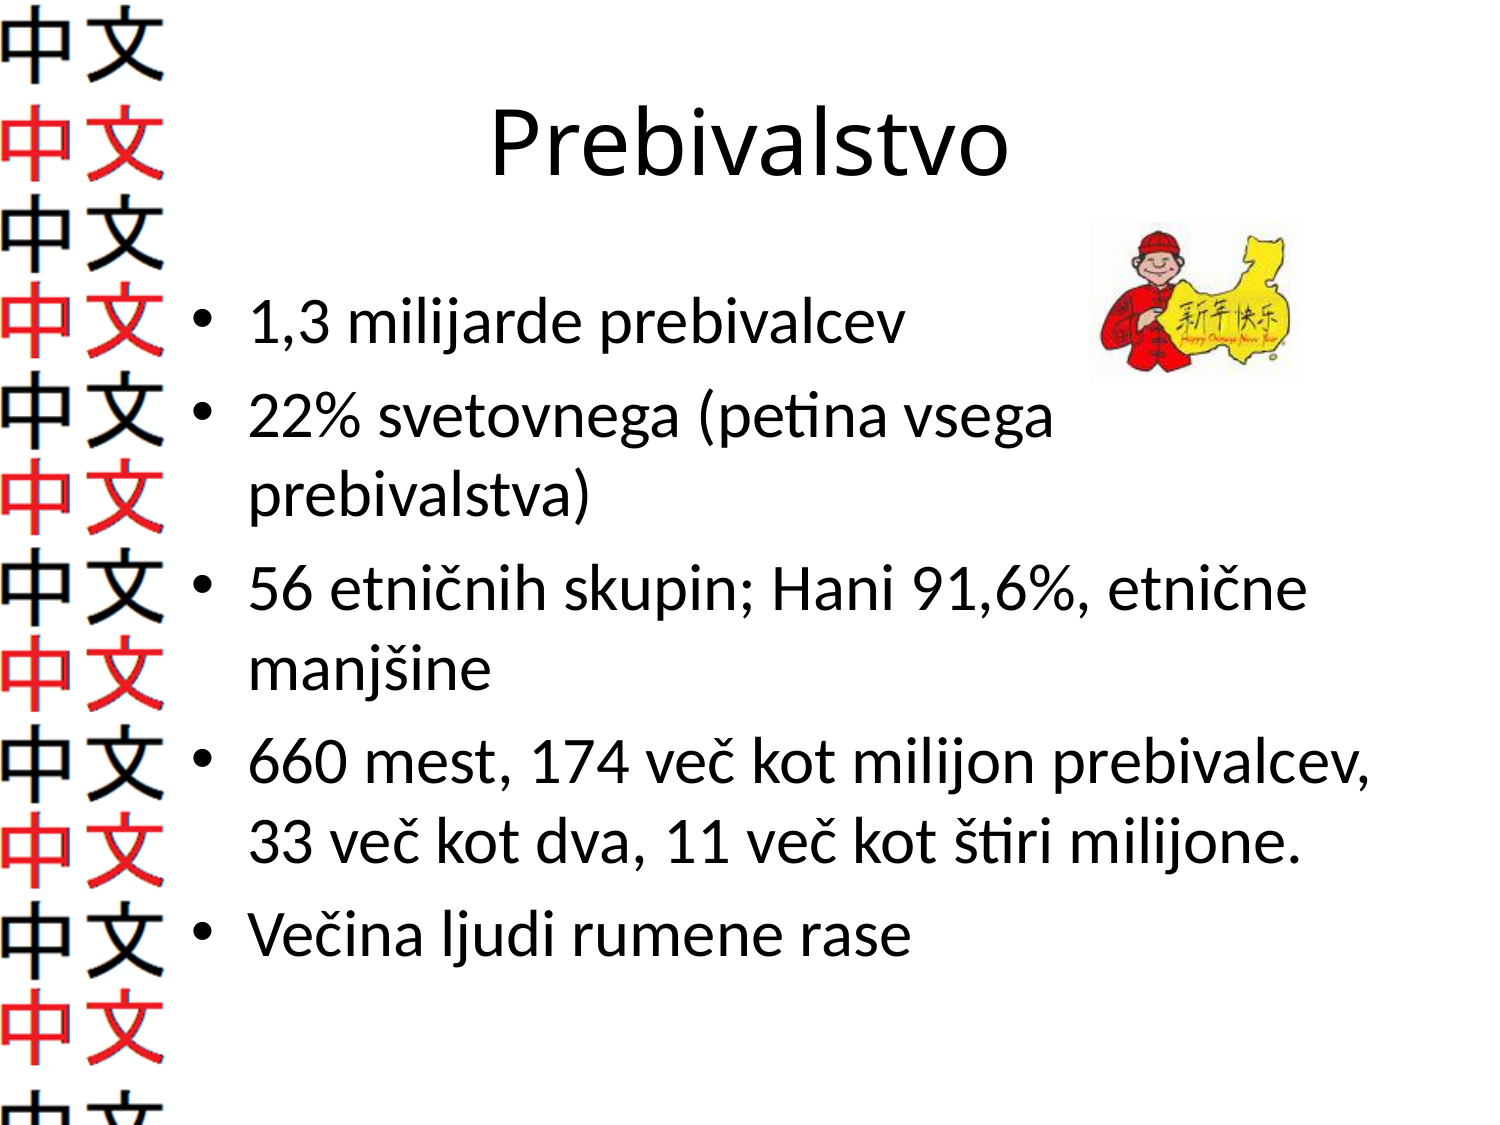

# Prebivalstvo
1,3 milijarde prebivalcev
22% svetovnega (petina vsega prebivalstva)
56 etničnih skupin; Hani 91,6%, etnične manjšine
660 mest, 174 več kot milijon prebivalcev, 33 več kot dva, 11 več kot štiri milijone.
Večina ljudi rumene rase